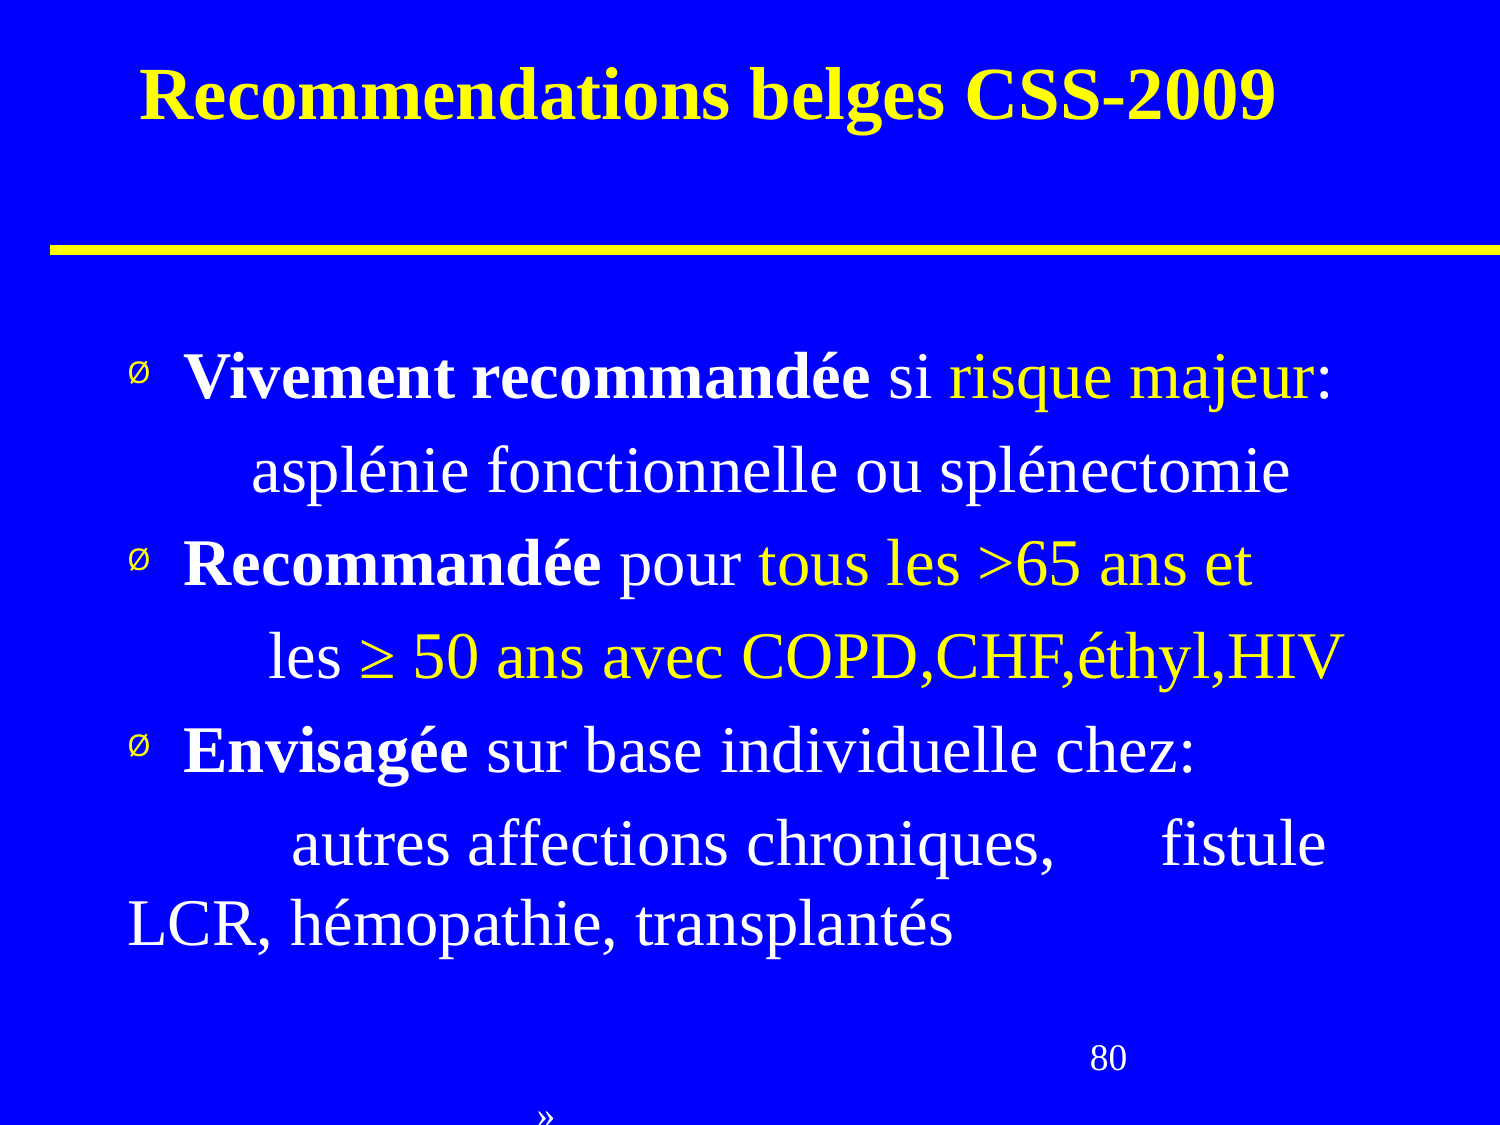

# Recommendations belges CSS-2009
Vivement recommandée si risque majeur:
 	 asplénie fonctionnelle ou splénectomie
Recommandée pour tous les >65 ans et
 	 les ≥ 50 ans avec COPD,CHF,éthyl,HIV
Envisagée sur base individuelle chez:
 		 autres affections chroniques, 		fistule LCR, hémopathie, transplantés
 »